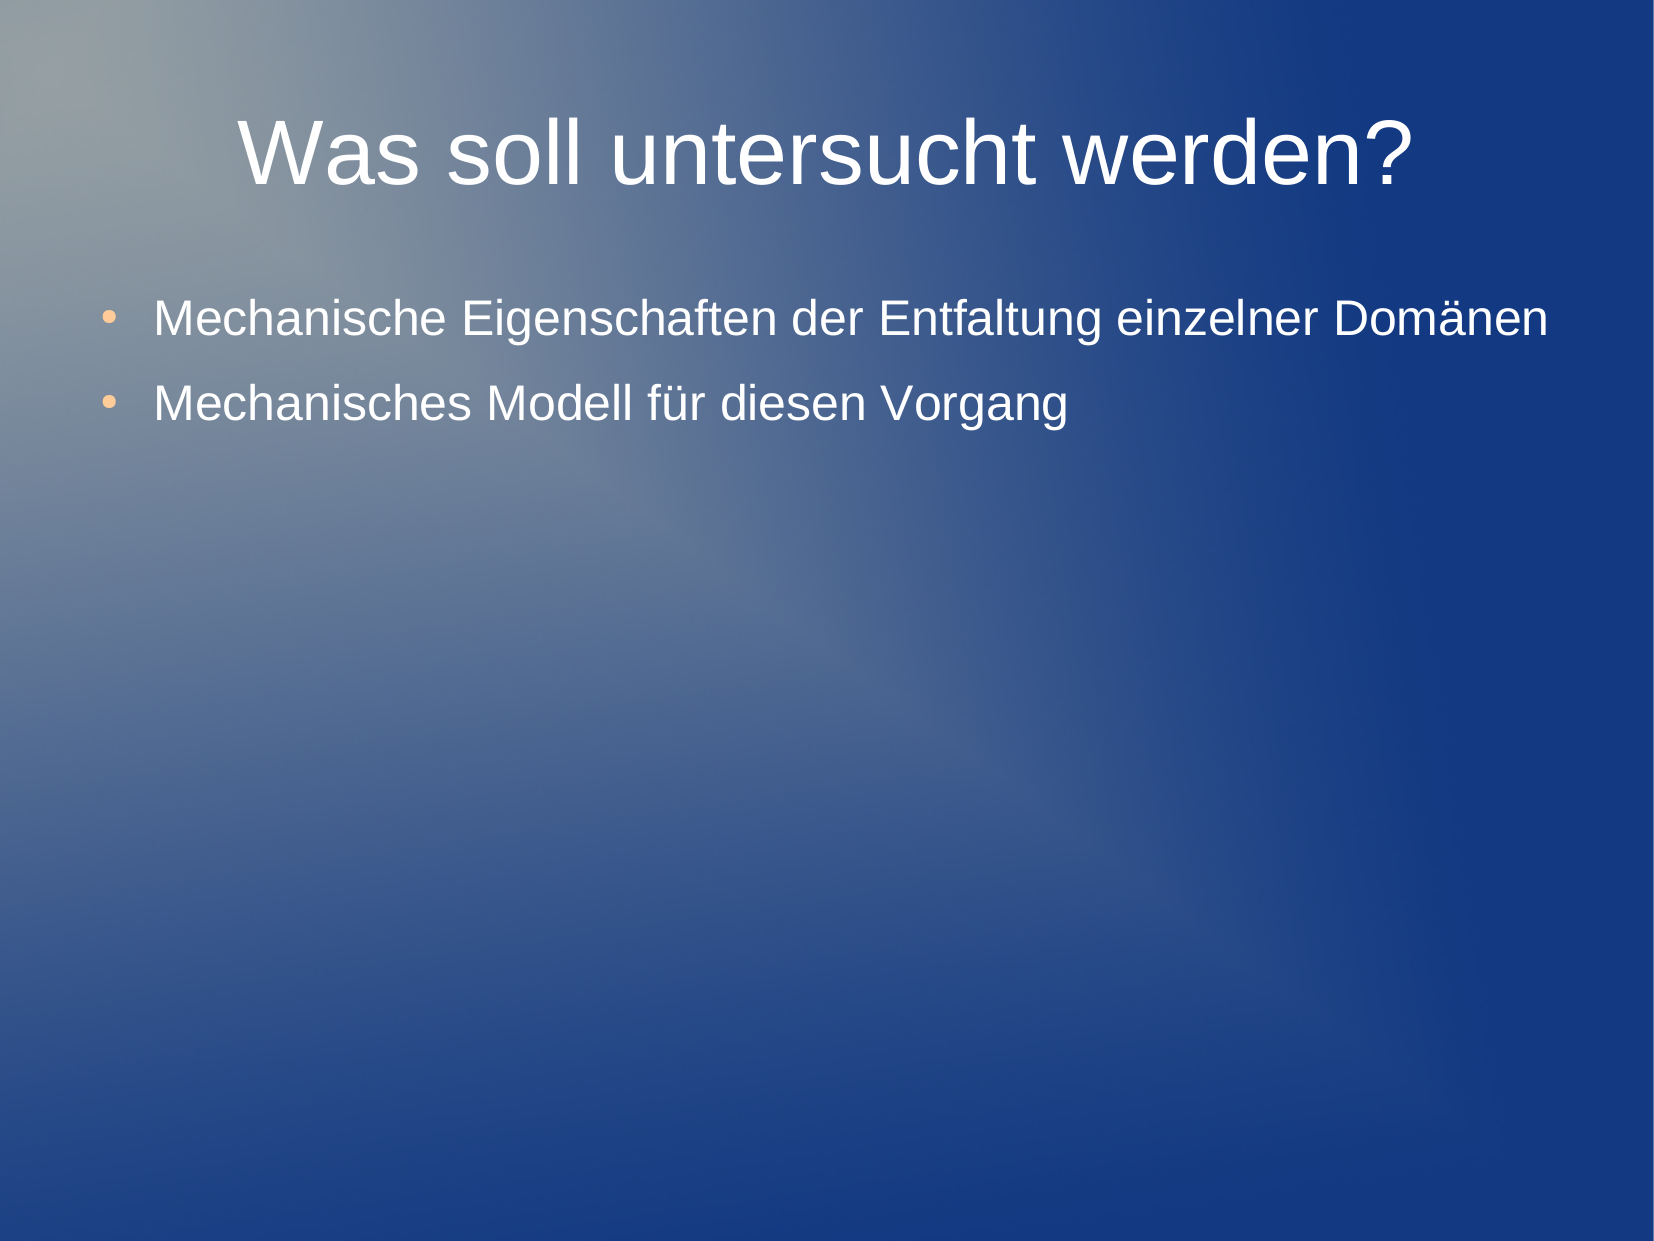

# Was soll untersucht werden?
Mechanische Eigenschaften der Entfaltung einzelner Domänen
Mechanisches Modell für diesen Vorgang